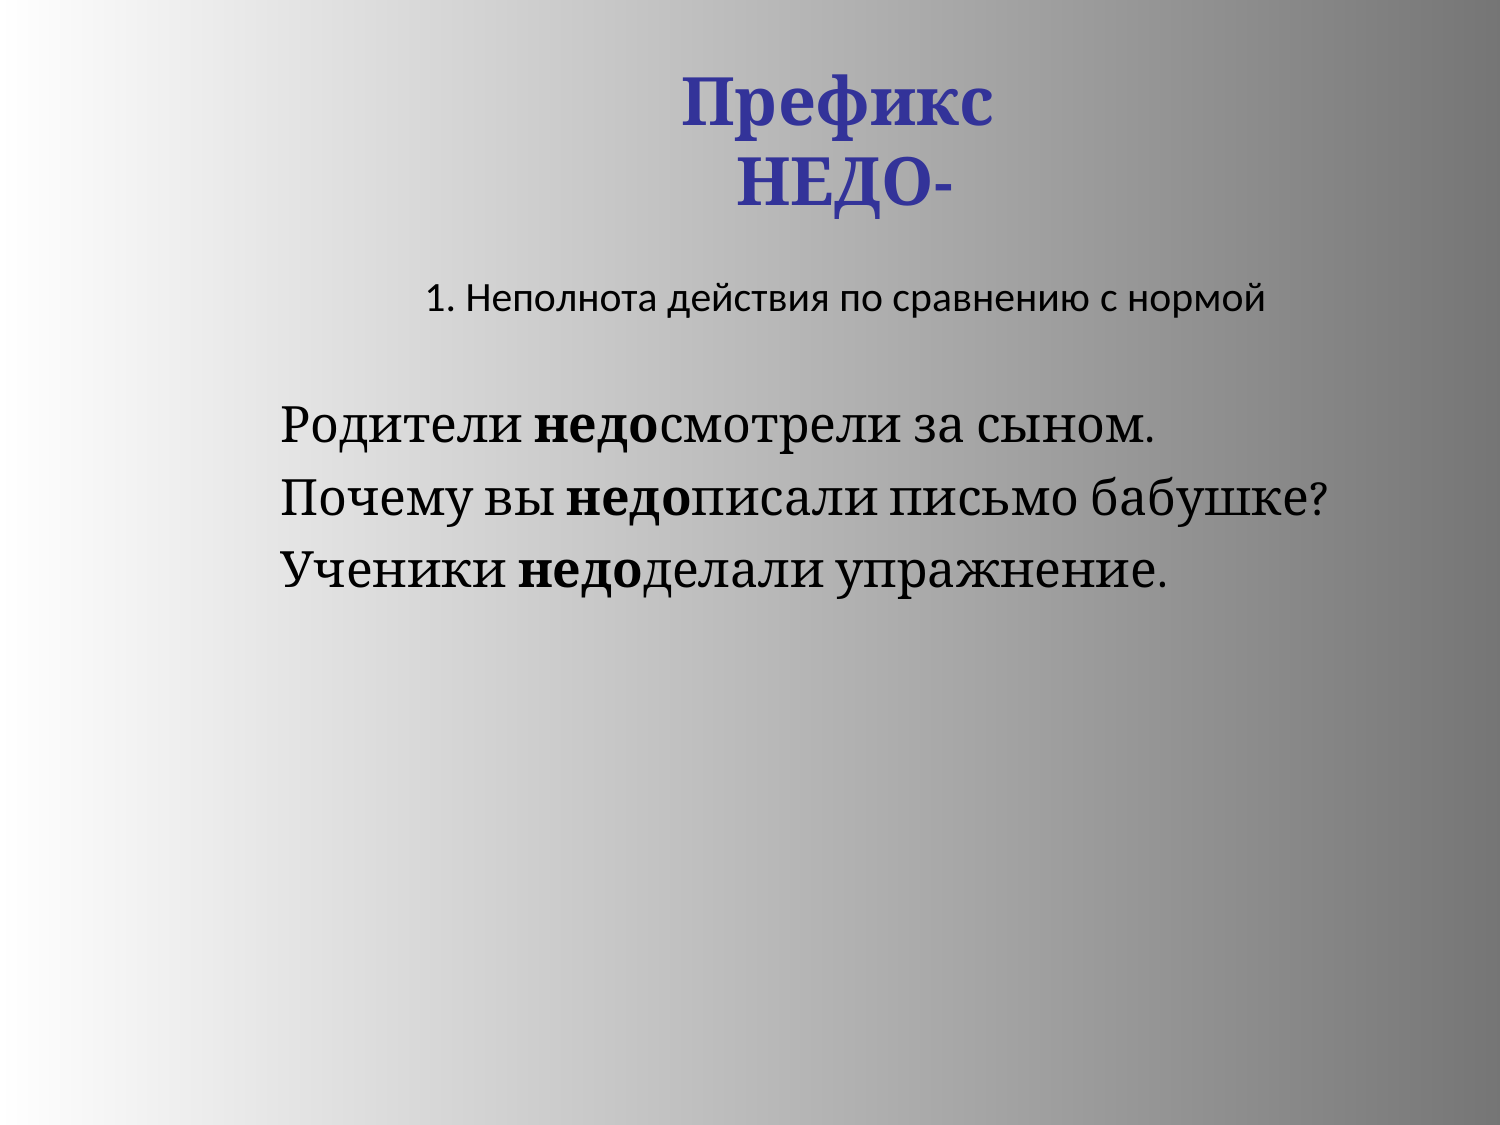

# Префикс НЕДО-
1. Неполнота действия по сравнению с нормой
Родители недосмотрели за сыном.
Почему вы недописали письмо бабушке?
Ученики недоделали упражнение.